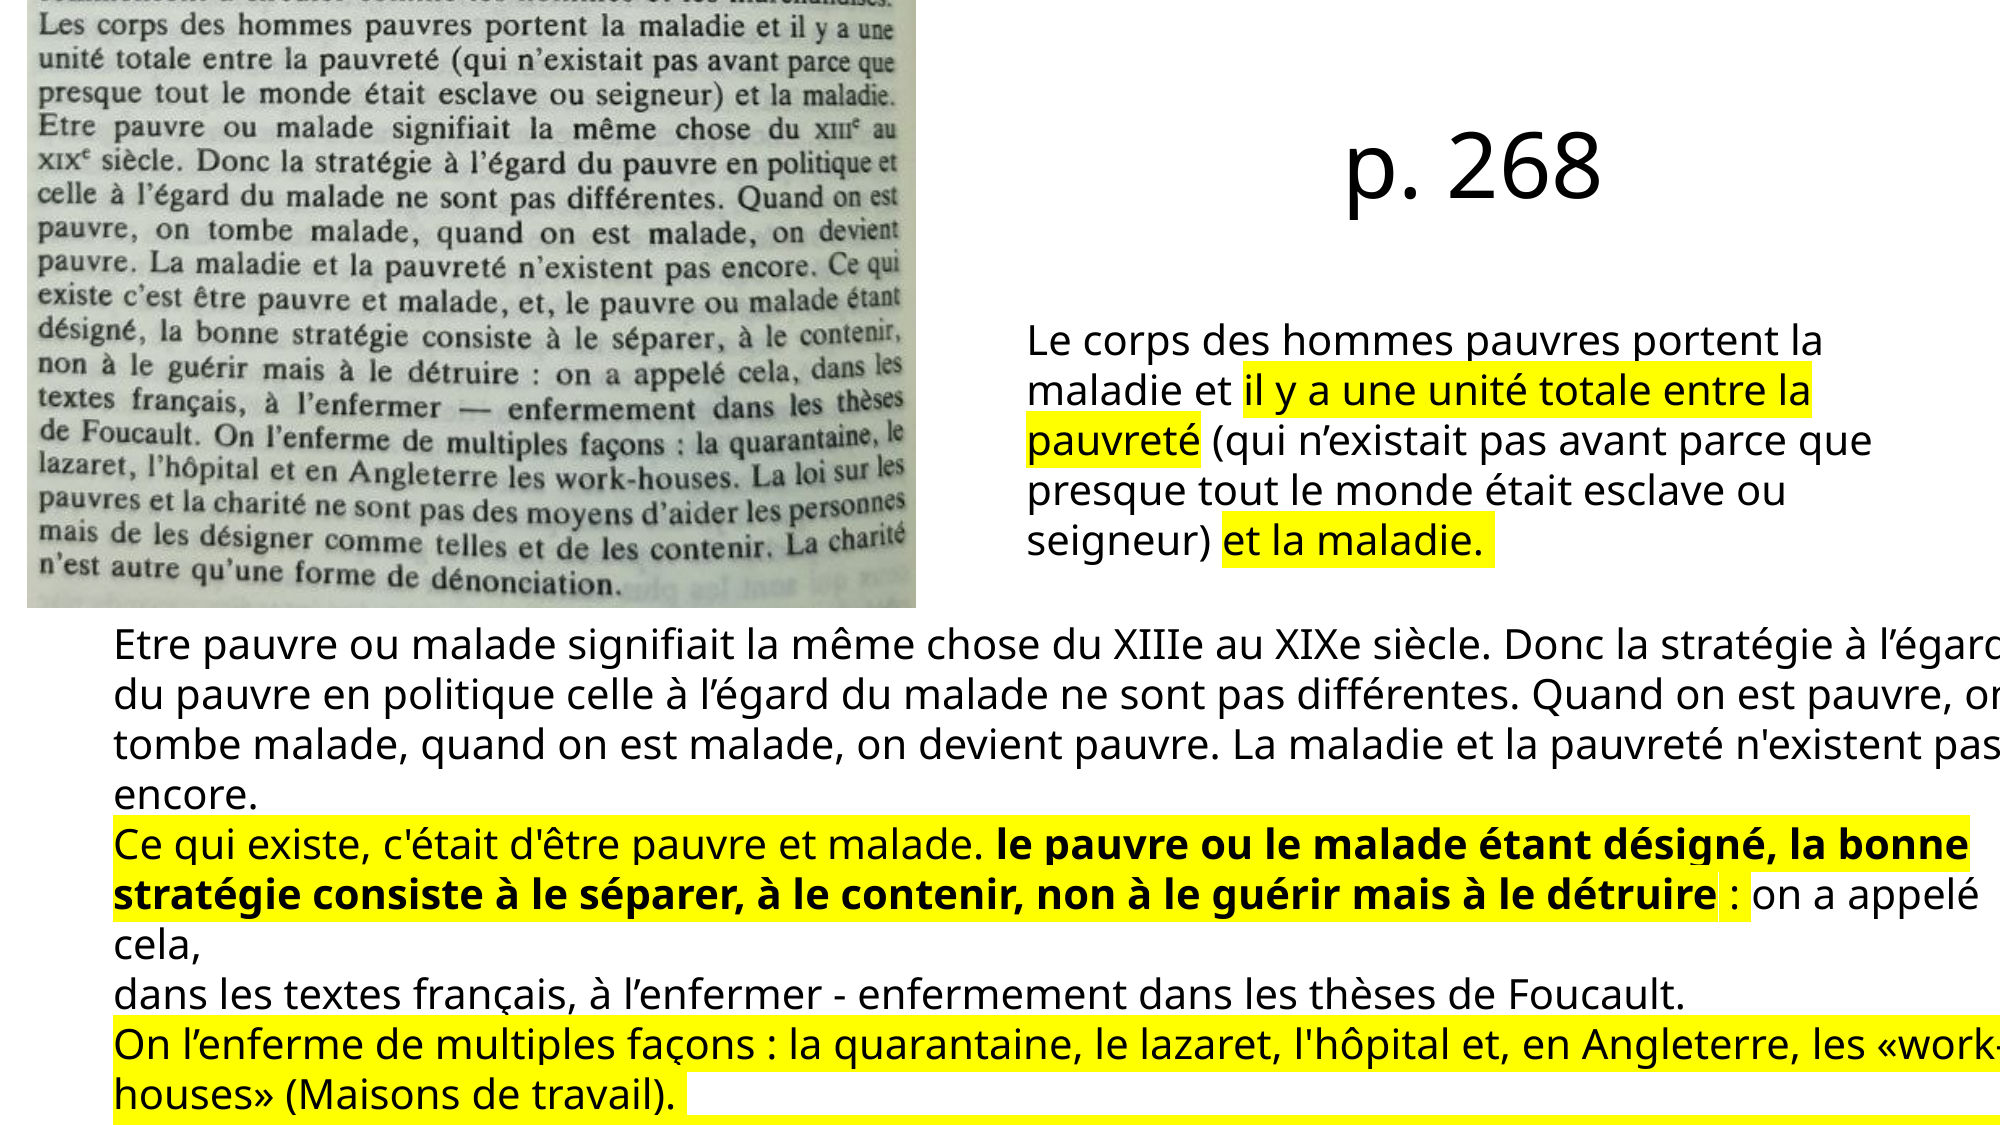

# p. 268
Le corps des hommes pauvres portent la maladie et il y a une unité totale entre la pauvreté (qui n’existait pas avant parce que presque tout le monde était esclave ou seigneur) et la maladie.
Etre pauvre ou malade signifiait la même chose du XIIIe au XIXe siècle. Donc la stratégie à l’égard du pauvre en politique celle à l’égard du malade ne sont pas différentes. Quand on est pauvre, on tombe malade, quand on est malade, on devient pauvre. La maladie et la pauvreté n'existent pas encore.
Ce qui existe, c'était d'être pauvre et malade. le pauvre ou le malade étant désigné, la bonne stratégie consiste à le séparer, à le contenir, non à le guérir mais à le détruire : on a appelé cela,
dans les textes français, à l’enfermer - enfermement dans les thèses de Foucault.
On l’enferme de multiples façons : la quarantaine, le lazaret, l'hôpital et, en Angleterre, les «work-houses» (Maisons de travail).
La Loi sur les pauvres et la charité ne sont pas des moyens d'aider les personnes mais de les désigner comme telles et de les contenir. La charité n’est autre qu'une forme de dénonciation.